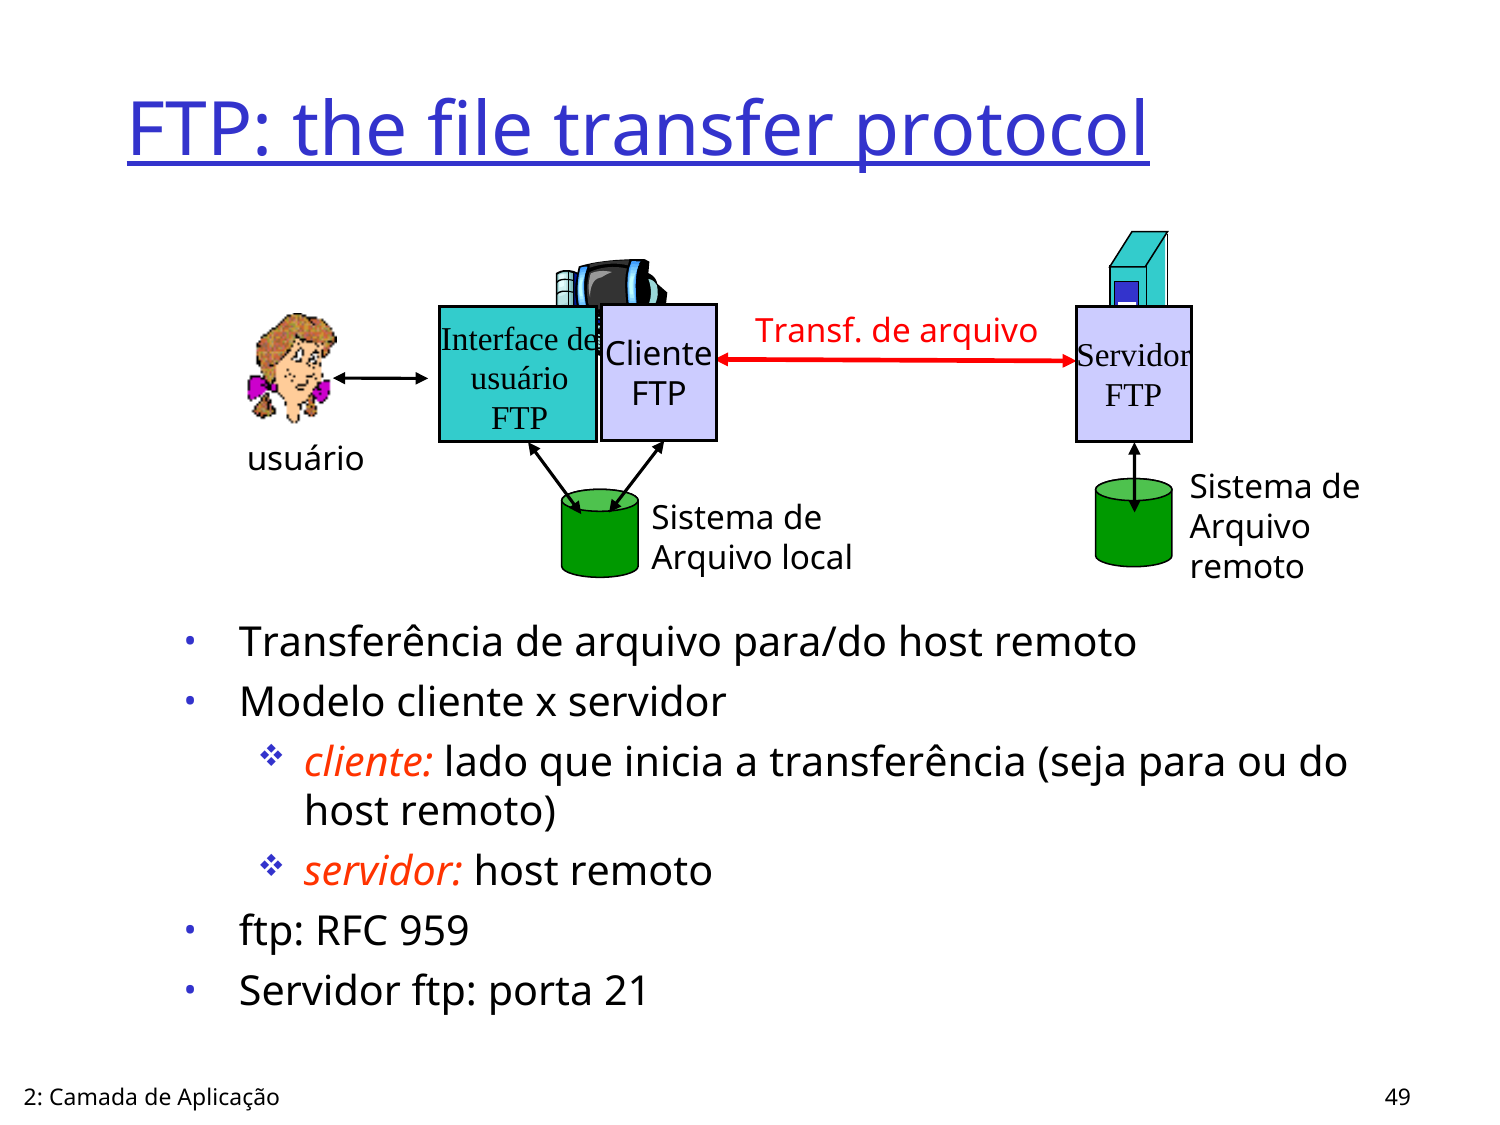

# FTP: the file transfer protocol
Transf. de arquivo
Interface de usuário FTP
Cliente
FTP
Servidor
FTP
usuário
Sistema de
Arquivo remoto
Sistema de
Arquivo local
Transferência de arquivo para/do host remoto
Modelo cliente x servidor
cliente: lado que inicia a transferência (seja para ou do host remoto)
servidor: host remoto
ftp: RFC 959
Servidor ftp: porta 21
49